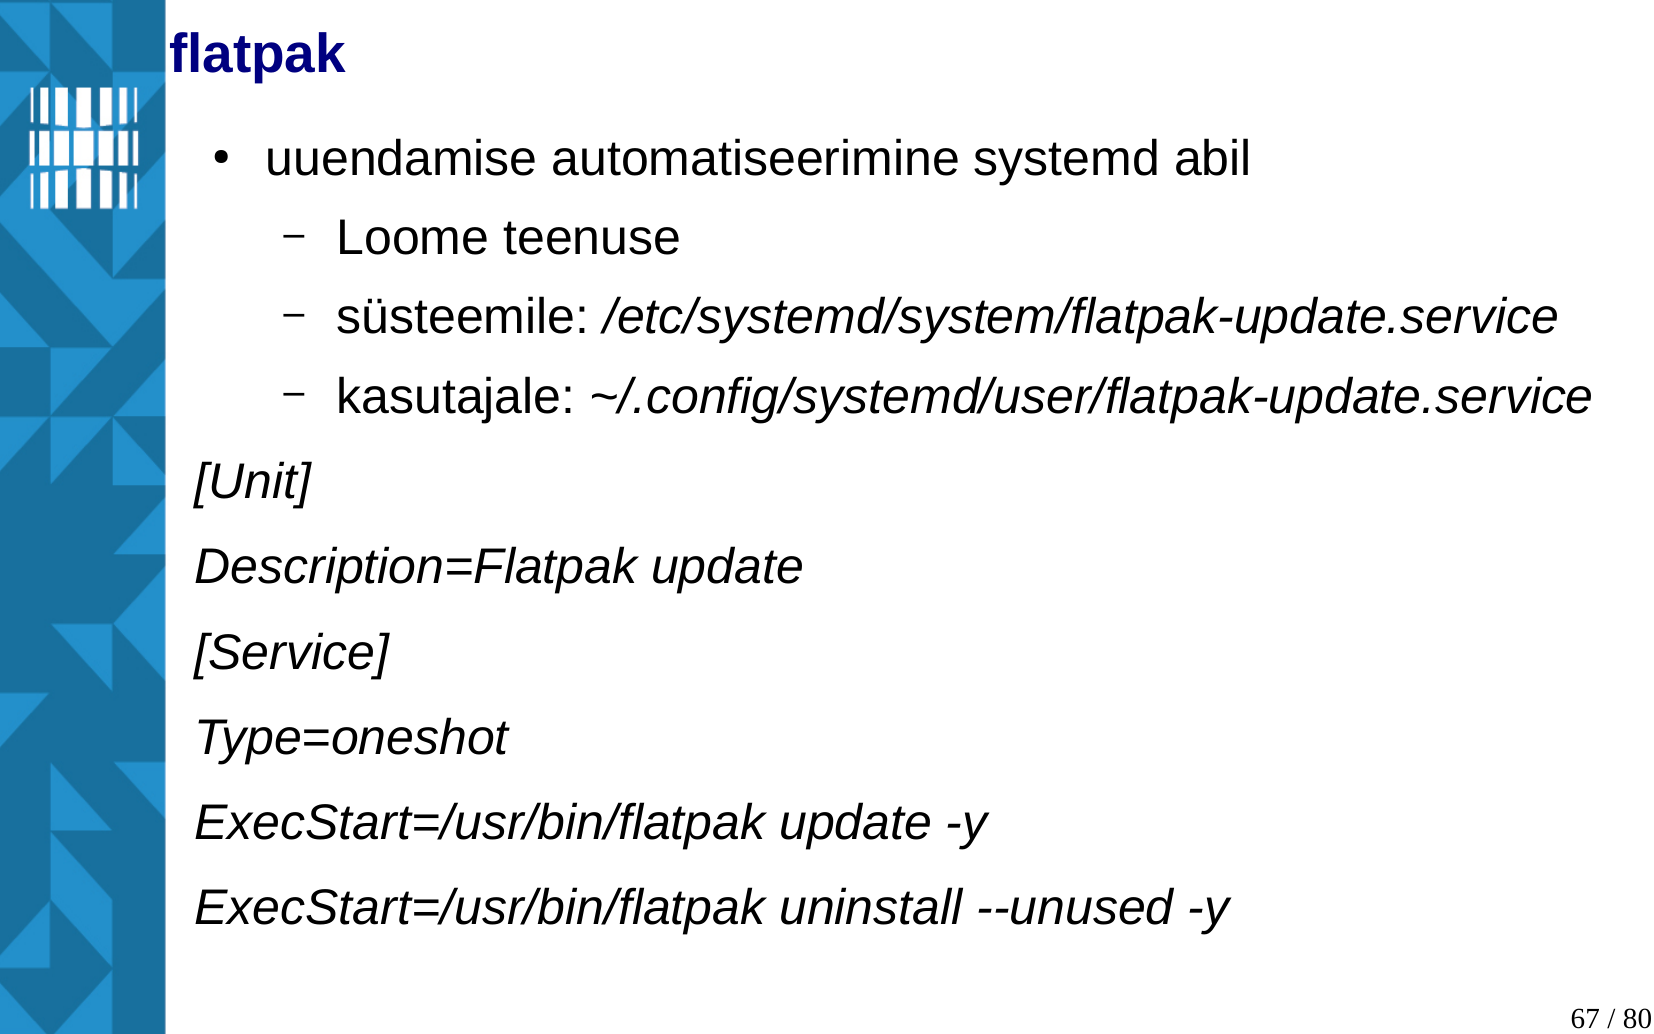

# flatpak
uuendamise automatiseerimine systemd abil
Loome teenuse
süsteemile: /etc/systemd/system/flatpak-update.service
kasutajale: ~/.config/systemd/user/flatpak-update.service
[Unit]
Description=Flatpak update
[Service]
Type=oneshot
ExecStart=/usr/bin/flatpak update -y
ExecStart=/usr/bin/flatpak uninstall --unused -y
67